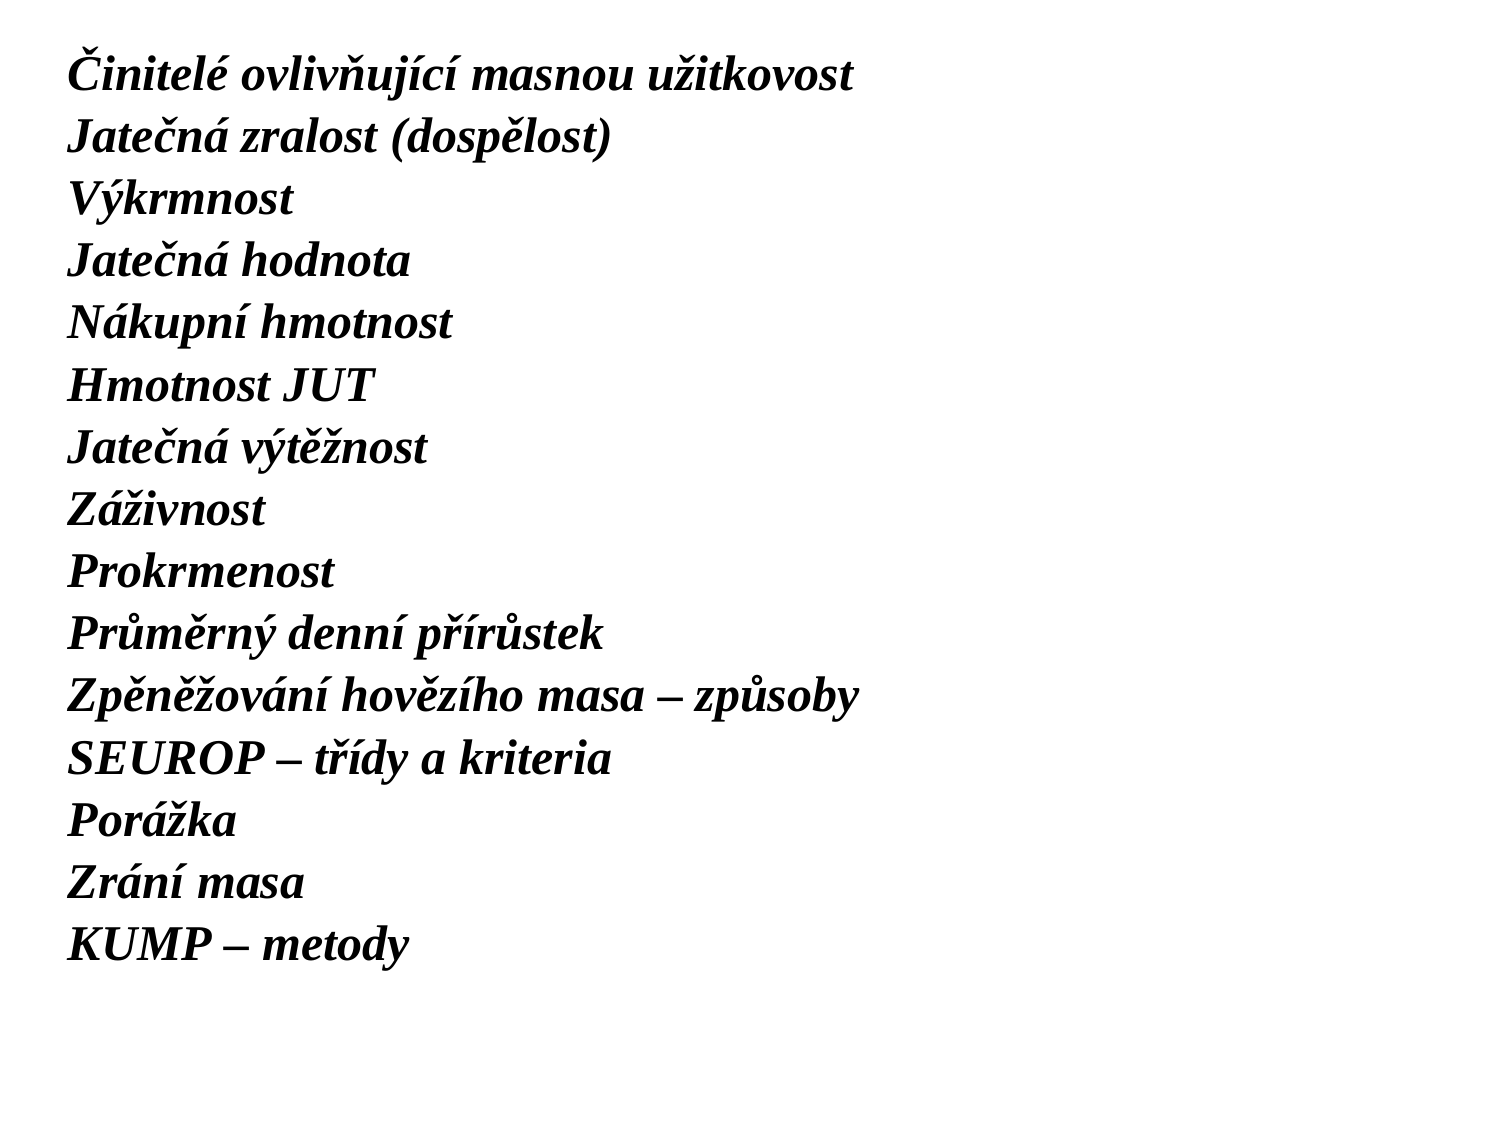

# Činitelé ovlivňující masnou užitkovost
Jatečná zralost (dospělost)
Výkrmnost
Jatečná hodnota
Nákupní hmotnost
Hmotnost JUT
Jatečná výtěžnost
Záživnost
Prokrmenost
Průměrný denní přírůstek
Zpěněžování hovězího masa – způsoby
SEUROP – třídy a kriteria
Porážka
Zrání masa
KUMP – metody